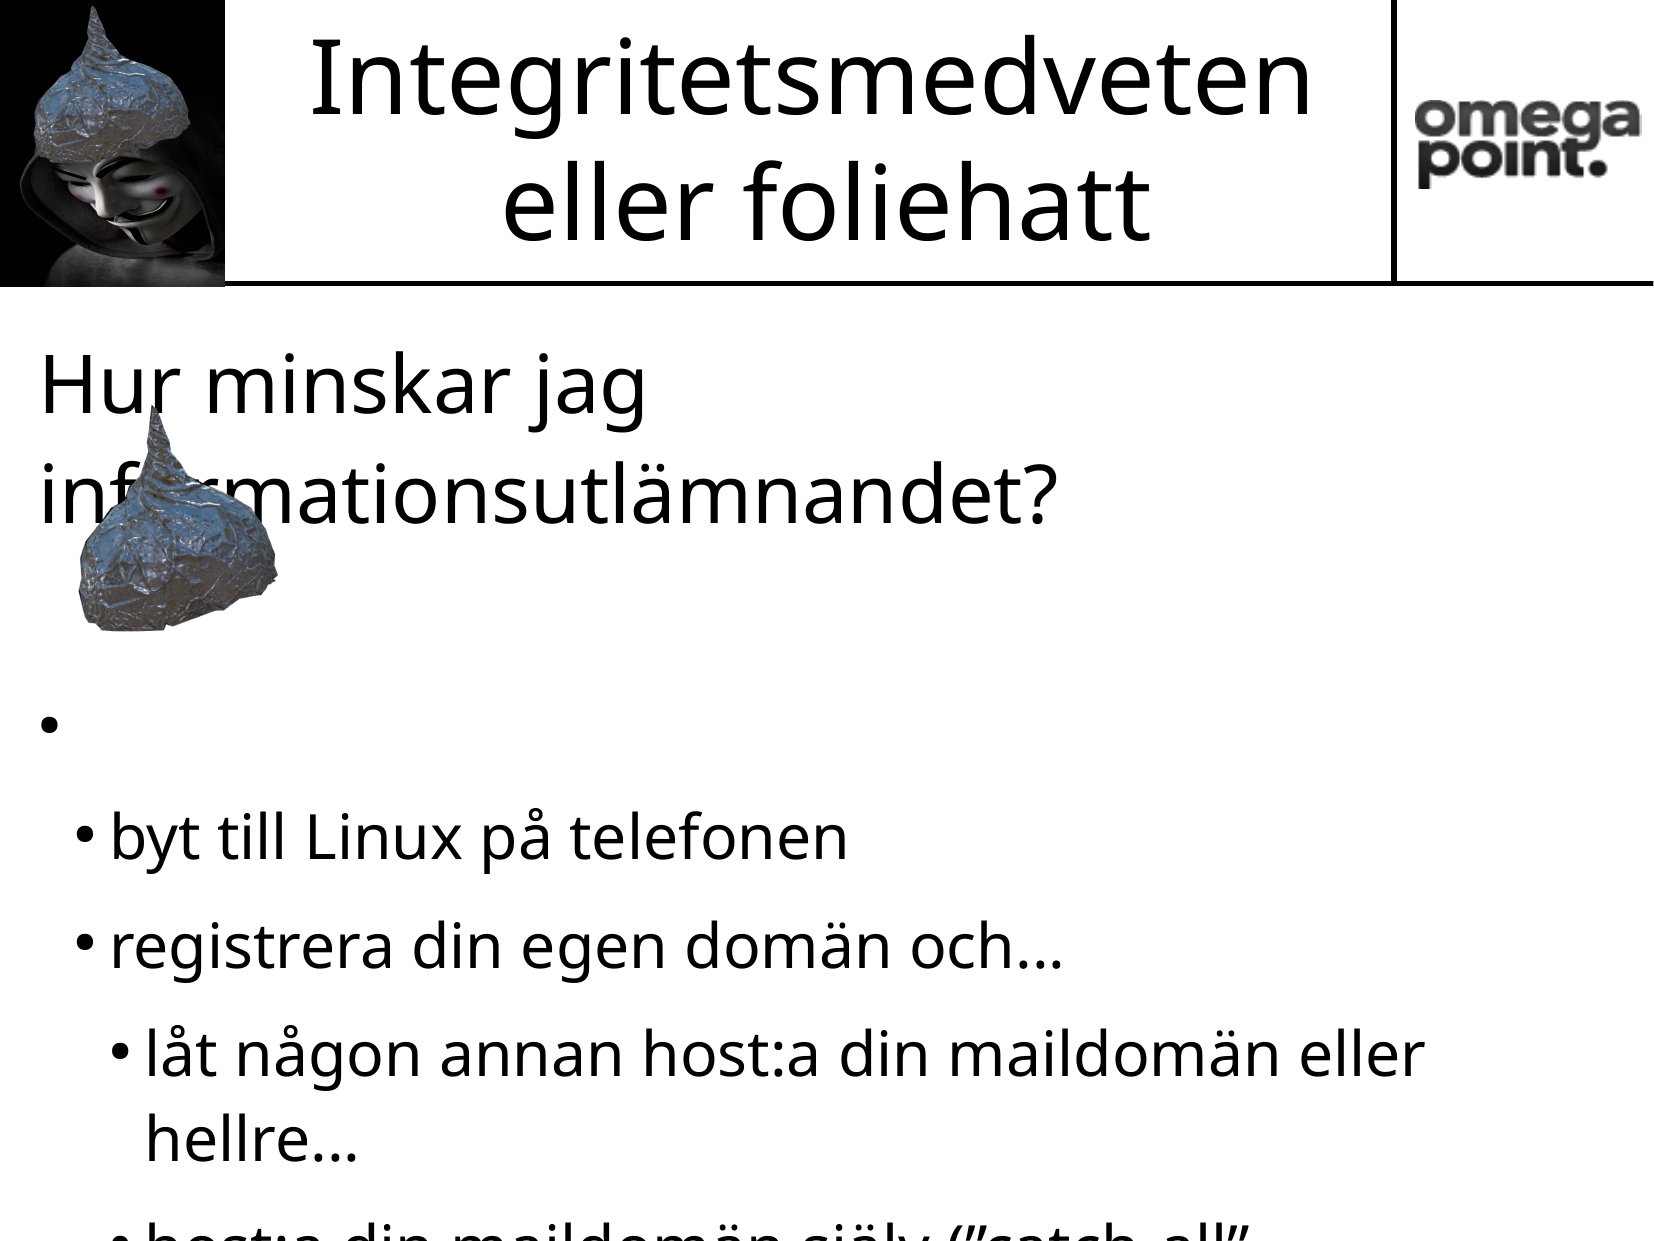

Integritetsmedveten
eller foliehatt
Hur minskar jag informationsutlämnandet?
byt till Linux på telefonen
registrera din egen domän och...
låt någon annan host:a din maildomän eller hellre...
host:a din maildomän själv (”catch-all” mailadresser)
host:a andra tjänster själv: kontakter, kalender, bilder/film, webbsidor, mastodon, …
ha en egen molntjänst som dina IOT-prylar pratar med